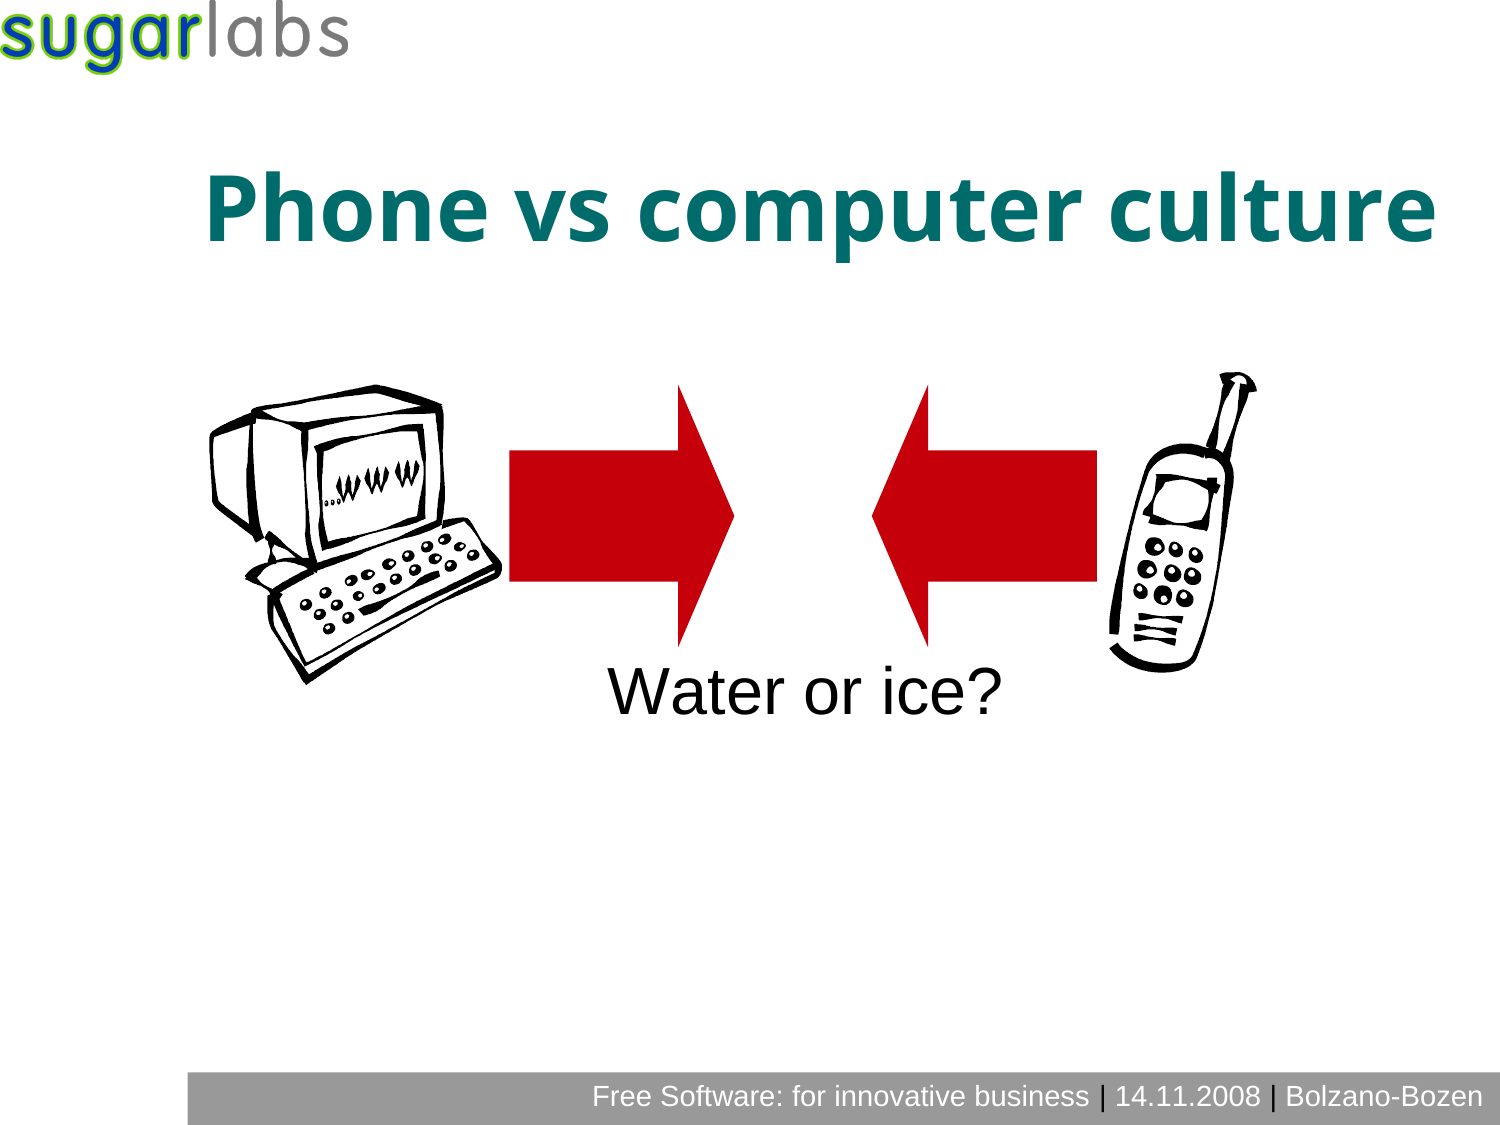

# Phone vs computer culture
Water or ice?